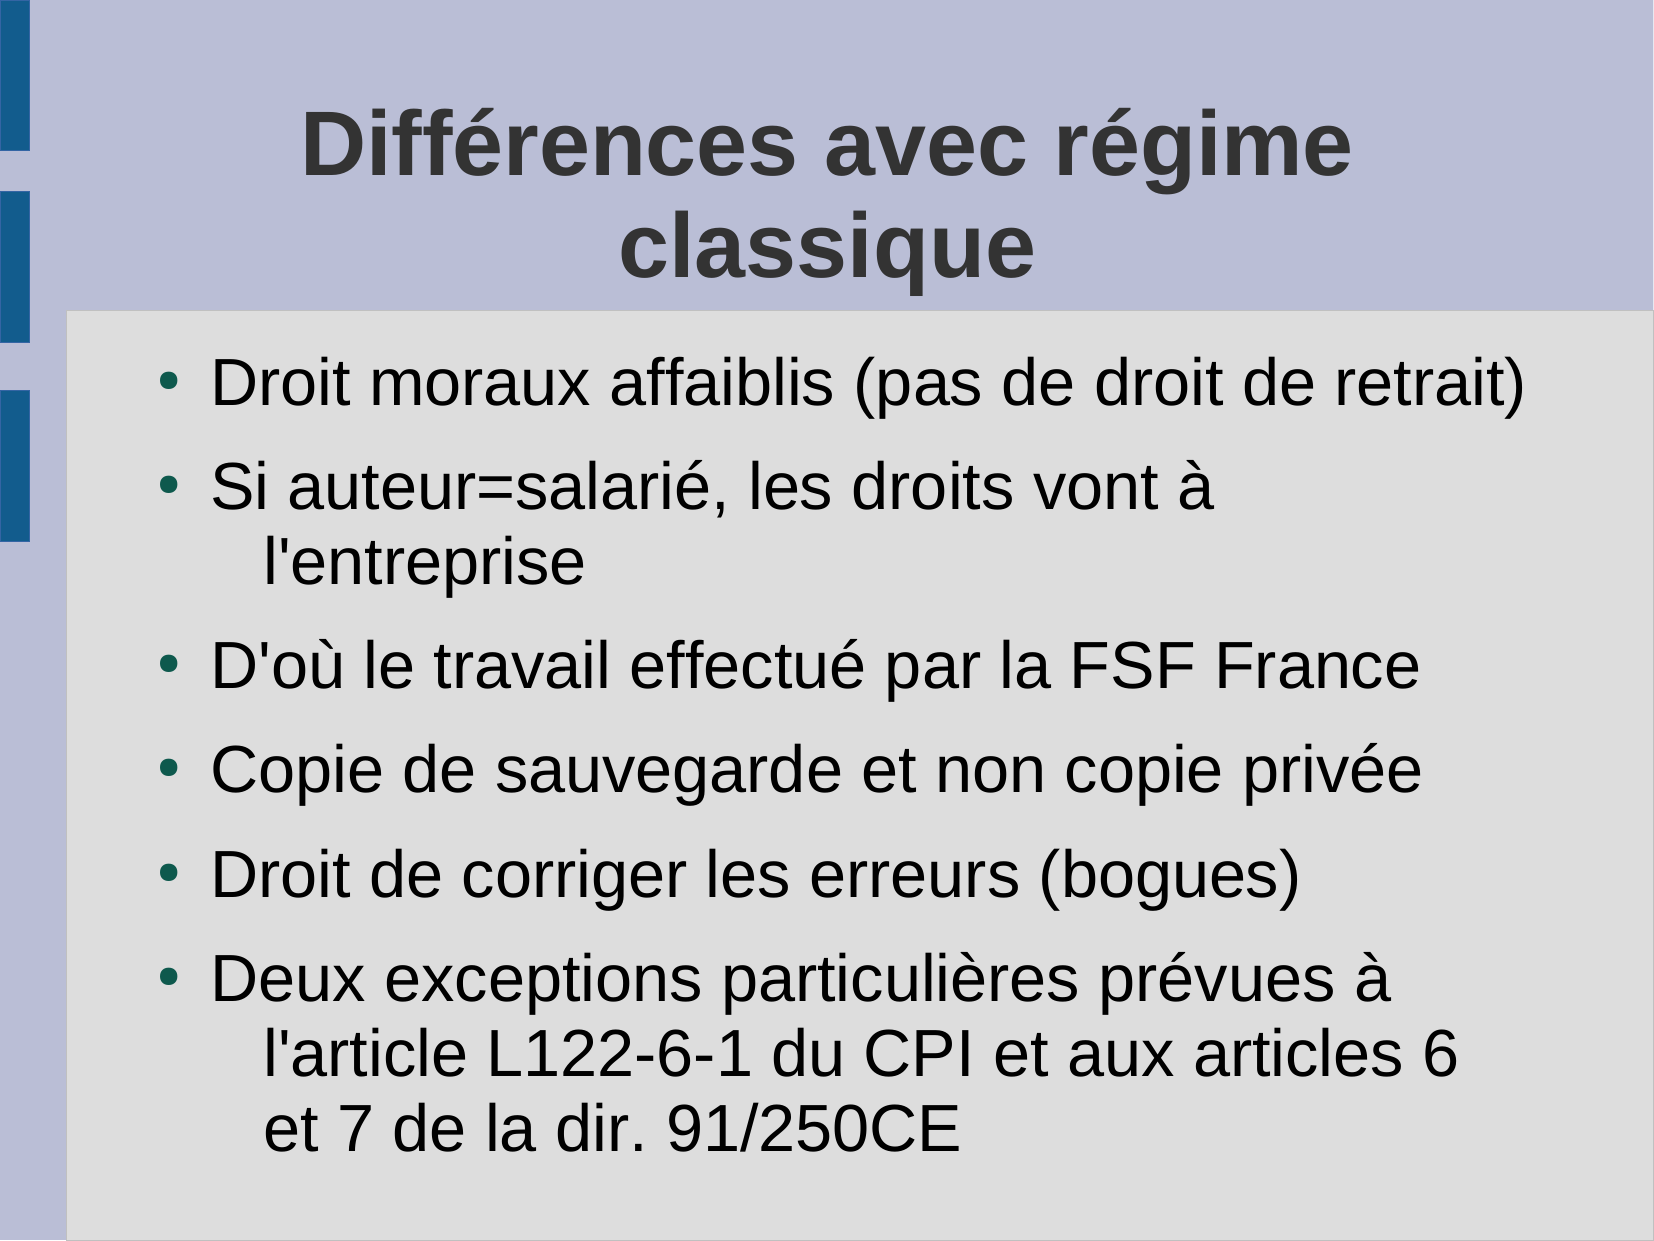

# Différences avec régime classique
Droit moraux affaiblis (pas de droit de retrait)
Si auteur=salarié, les droits vont à l'entreprise
D'où le travail effectué par la FSF France
Copie de sauvegarde et non copie privée
Droit de corriger les erreurs (bogues)
Deux exceptions particulières prévues à l'article L122-6-1 du CPI et aux articles 6 et 7 de la dir. 91/250CE